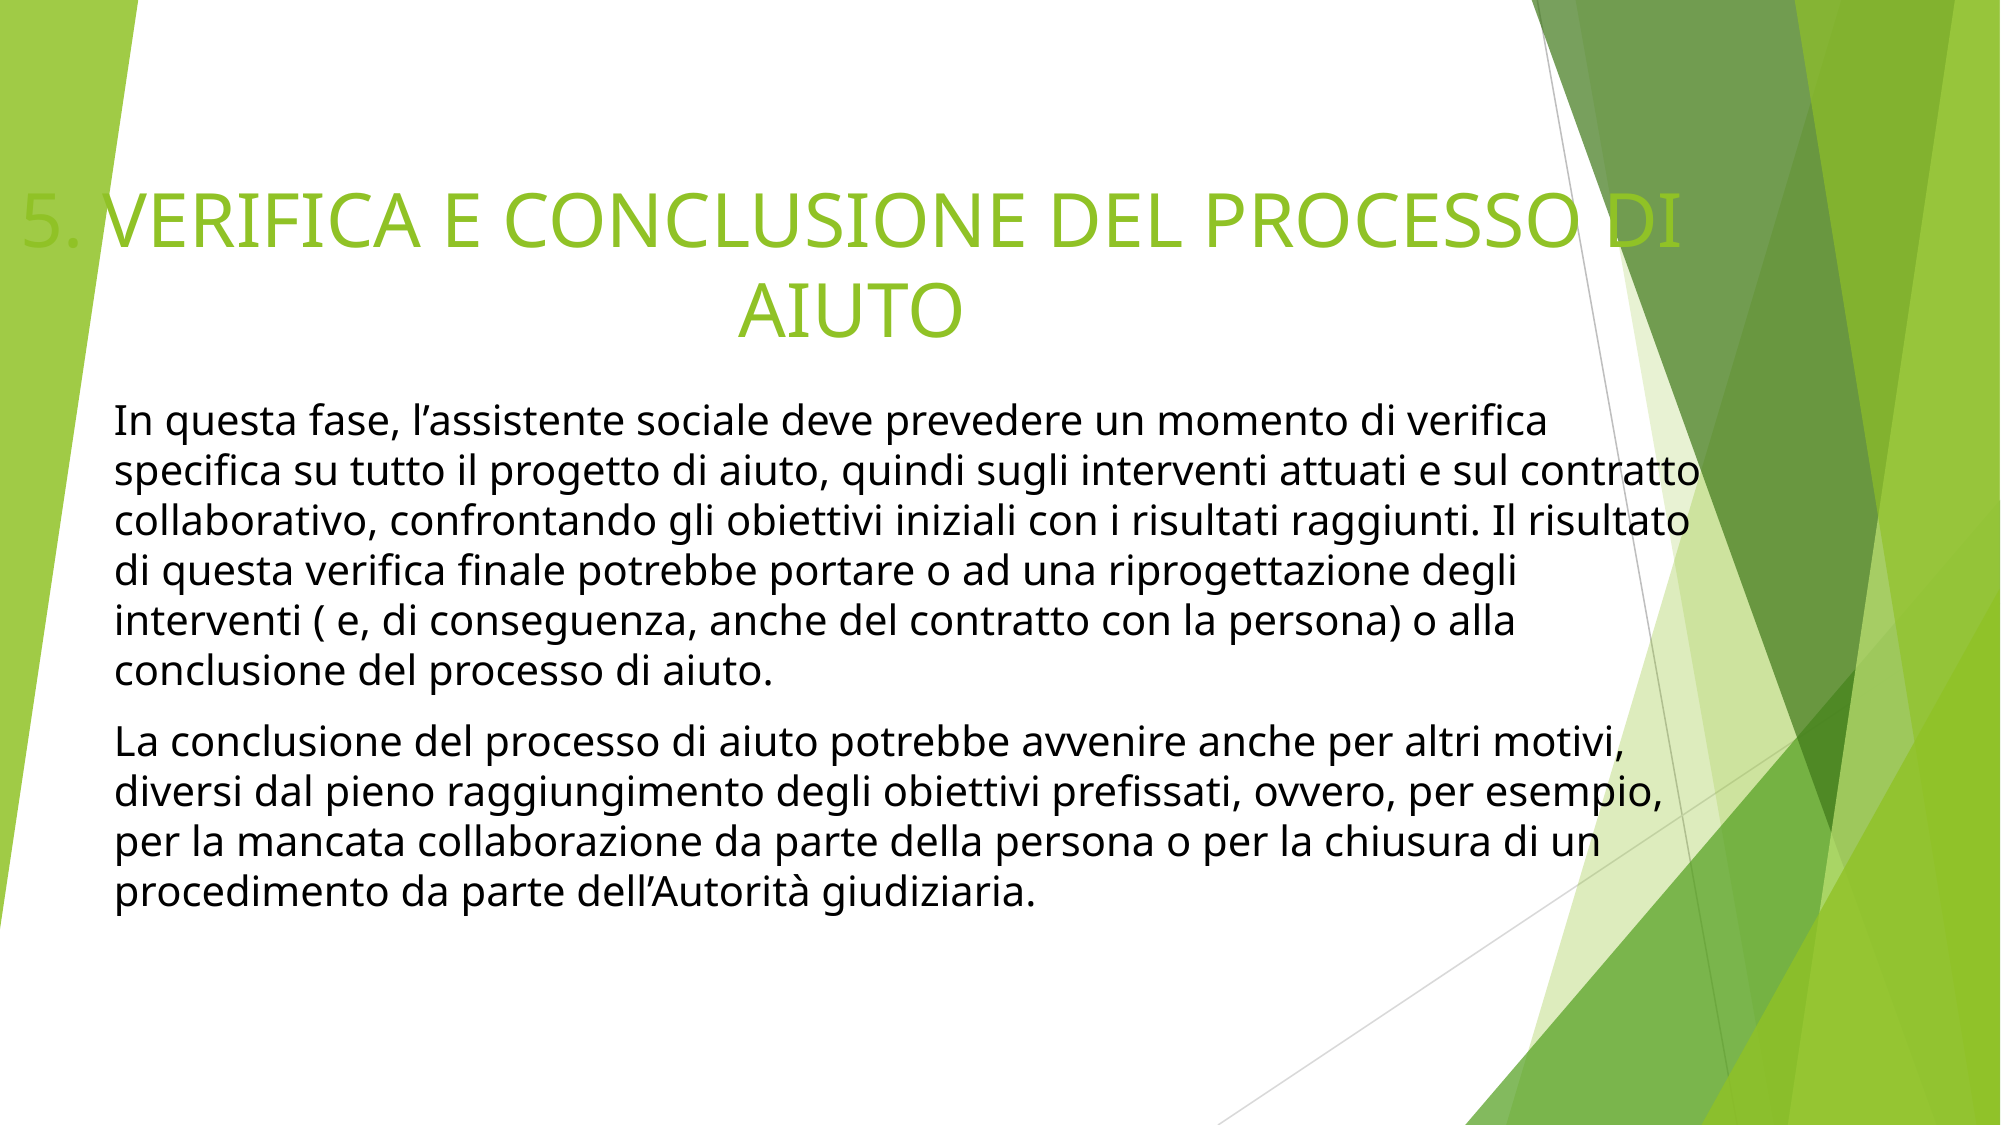

# 5. VERIFICA E CONCLUSIONE DEL PROCESSO DI AIUTO
In questa fase, l’assistente sociale deve prevedere un momento di verifica specifica su tutto il progetto di aiuto, quindi sugli interventi attuati e sul contratto collaborativo, confrontando gli obiettivi iniziali con i risultati raggiunti. Il risultato di questa verifica finale potrebbe portare o ad una riprogettazione degli interventi ( e, di conseguenza, anche del contratto con la persona) o alla conclusione del processo di aiuto.
La conclusione del processo di aiuto potrebbe avvenire anche per altri motivi, diversi dal pieno raggiungimento degli obiettivi prefissati, ovvero, per esempio, per la mancata collaborazione da parte della persona o per la chiusura di un procedimento da parte dell’Autorità giudiziaria.